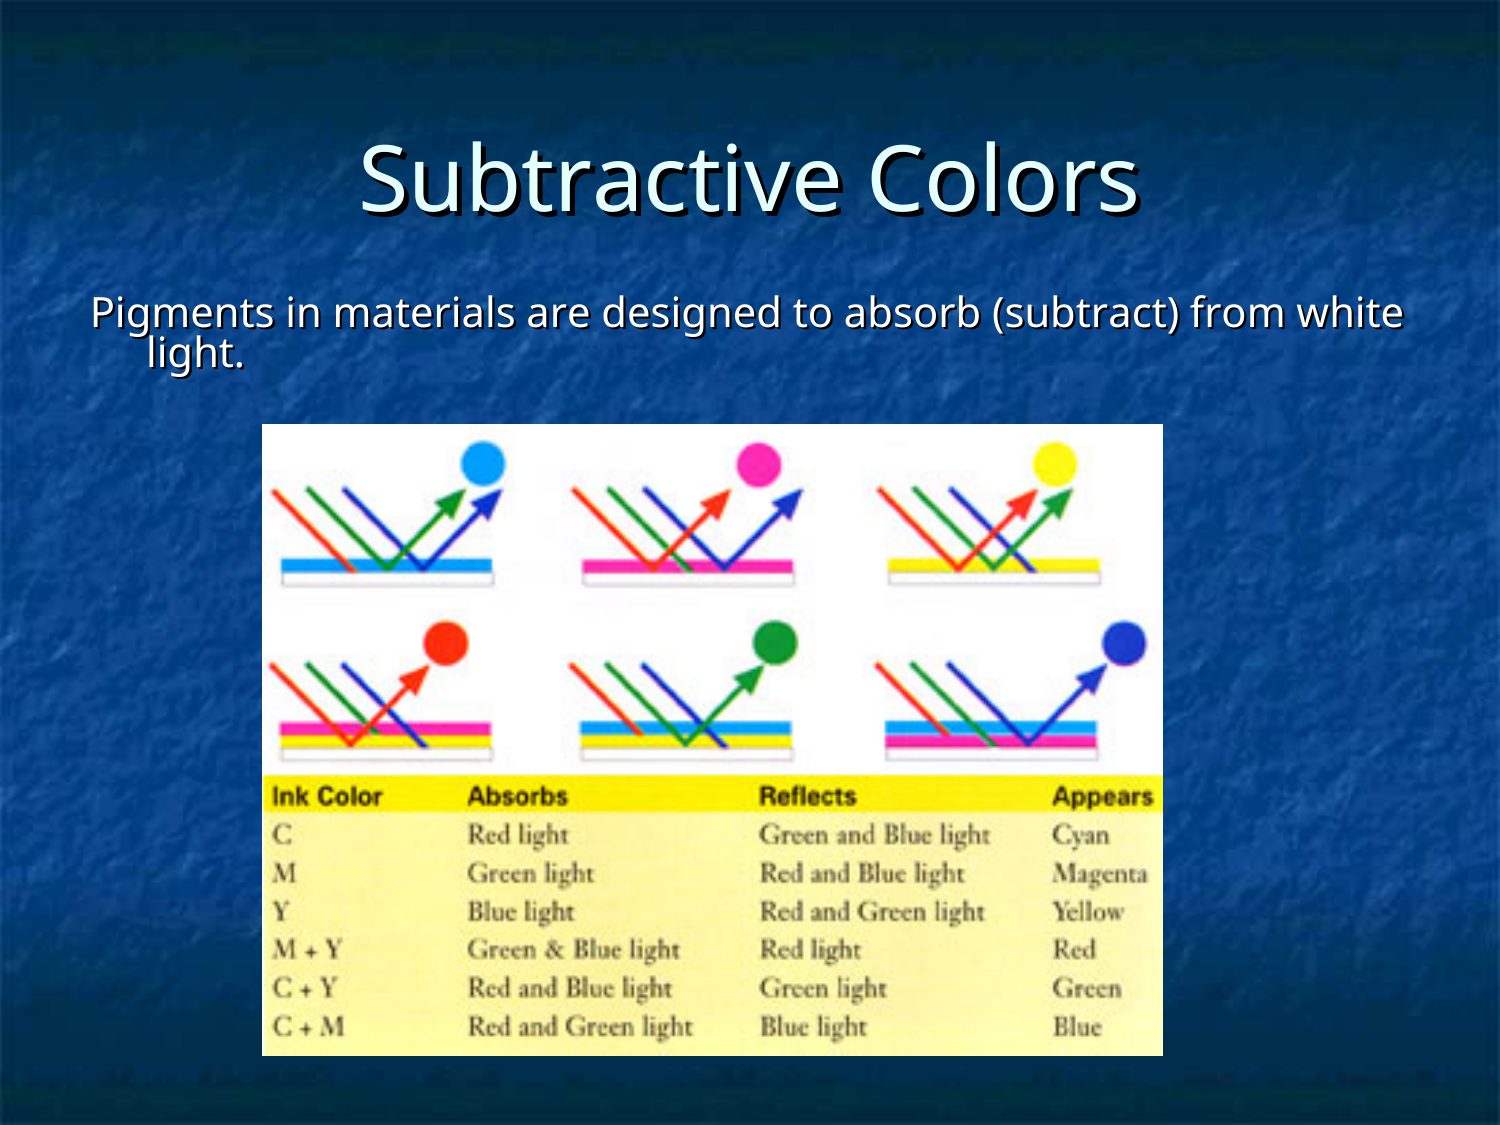

# Subtractive Colors
Pigments in materials are designed to absorb (subtract) from white light.